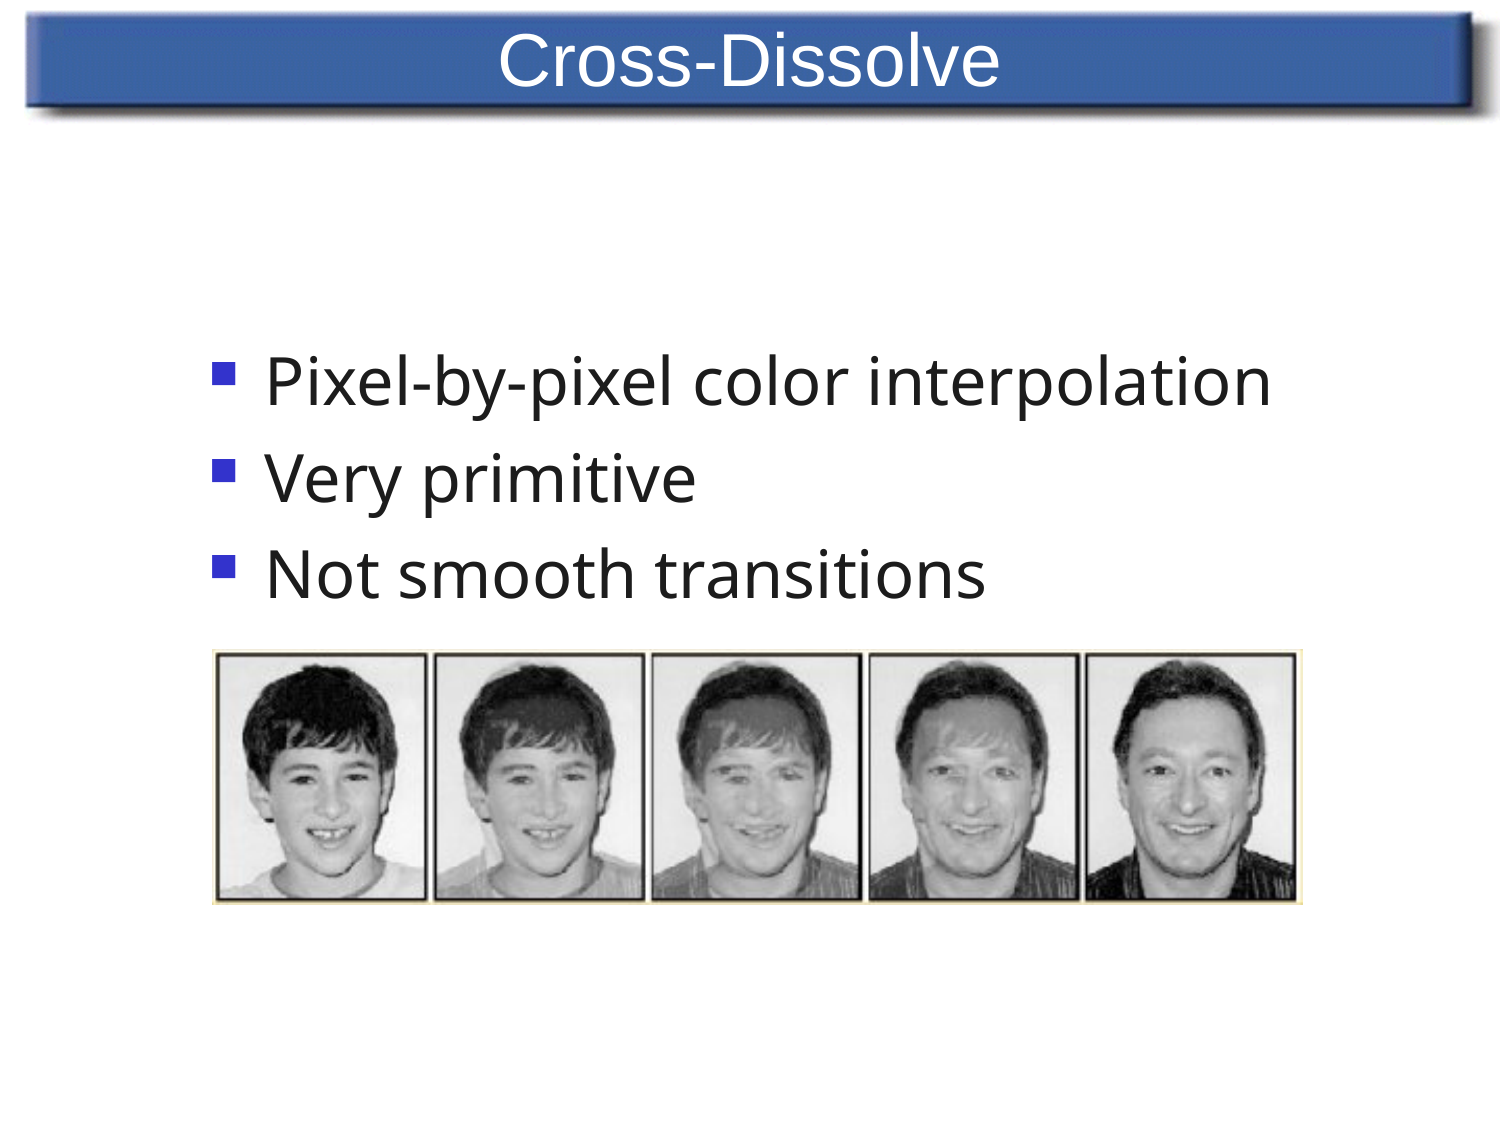

# Cross-Dissolve
Pixel-by-pixel color interpolation
Very primitive
Not smooth transitions